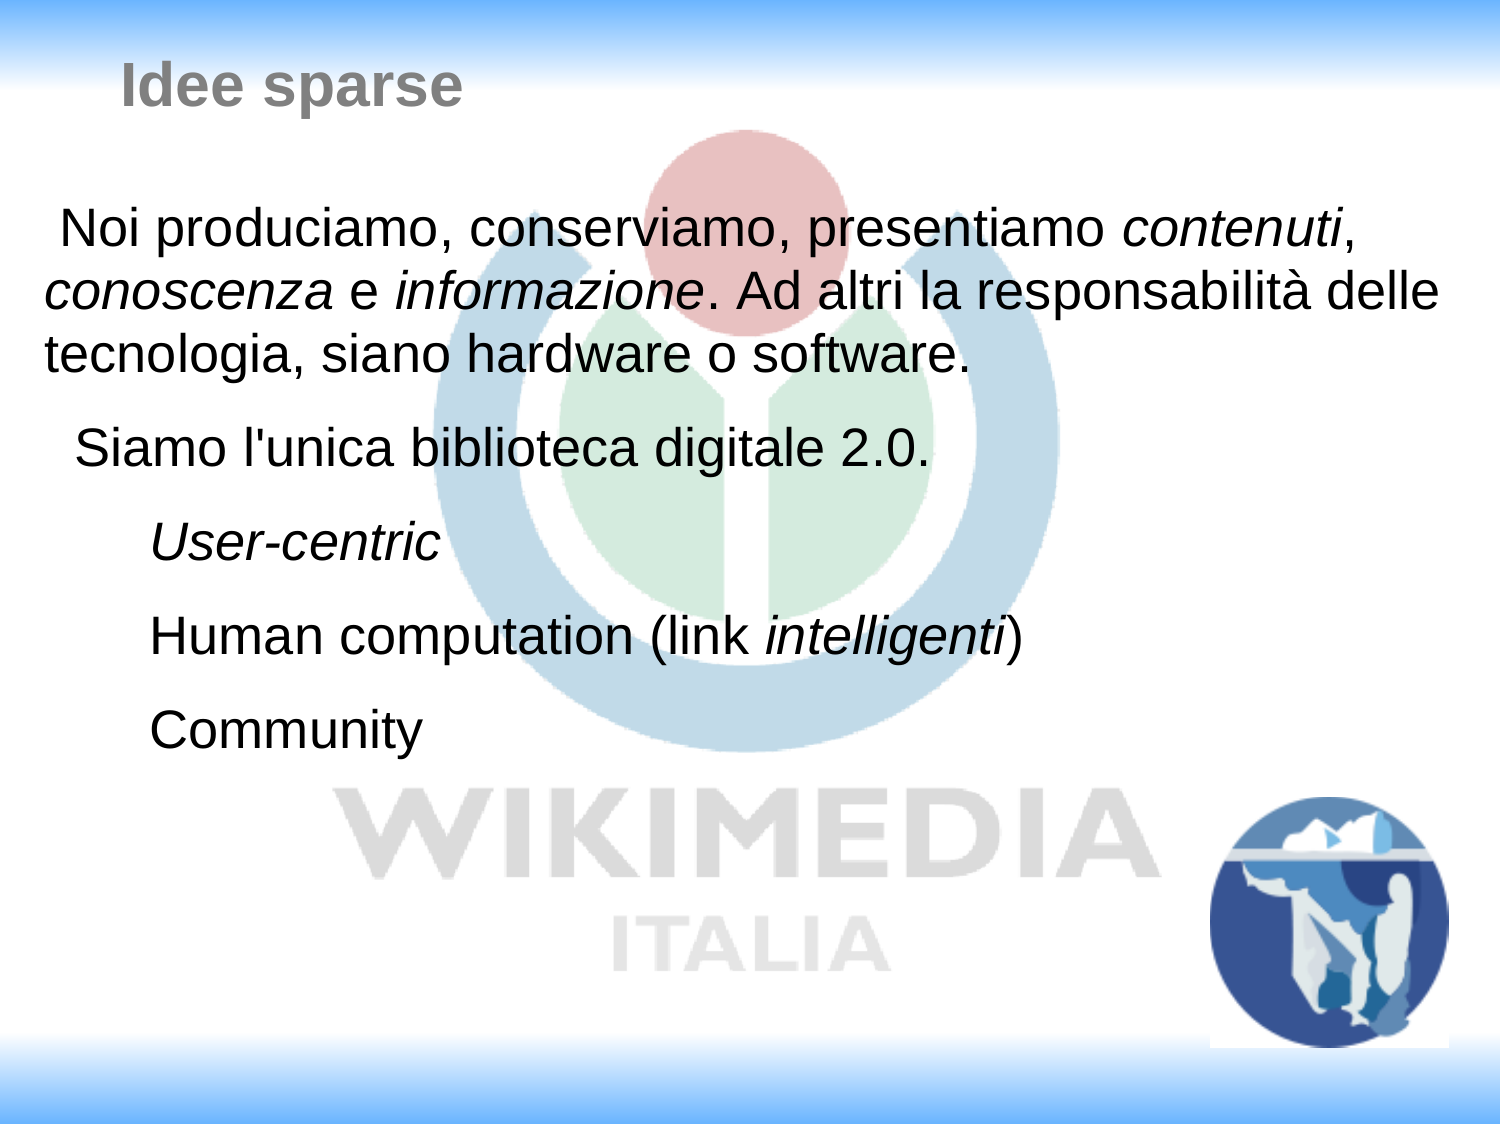

Idee sparse
 Noi produciamo, conserviamo, presentiamo contenuti, conoscenza e informazione. Ad altri la responsabilità delle tecnologia, siano hardware o software.
 Siamo l'unica biblioteca digitale 2.0.
 User-centric
 Human computation (link intelligenti)
 Community